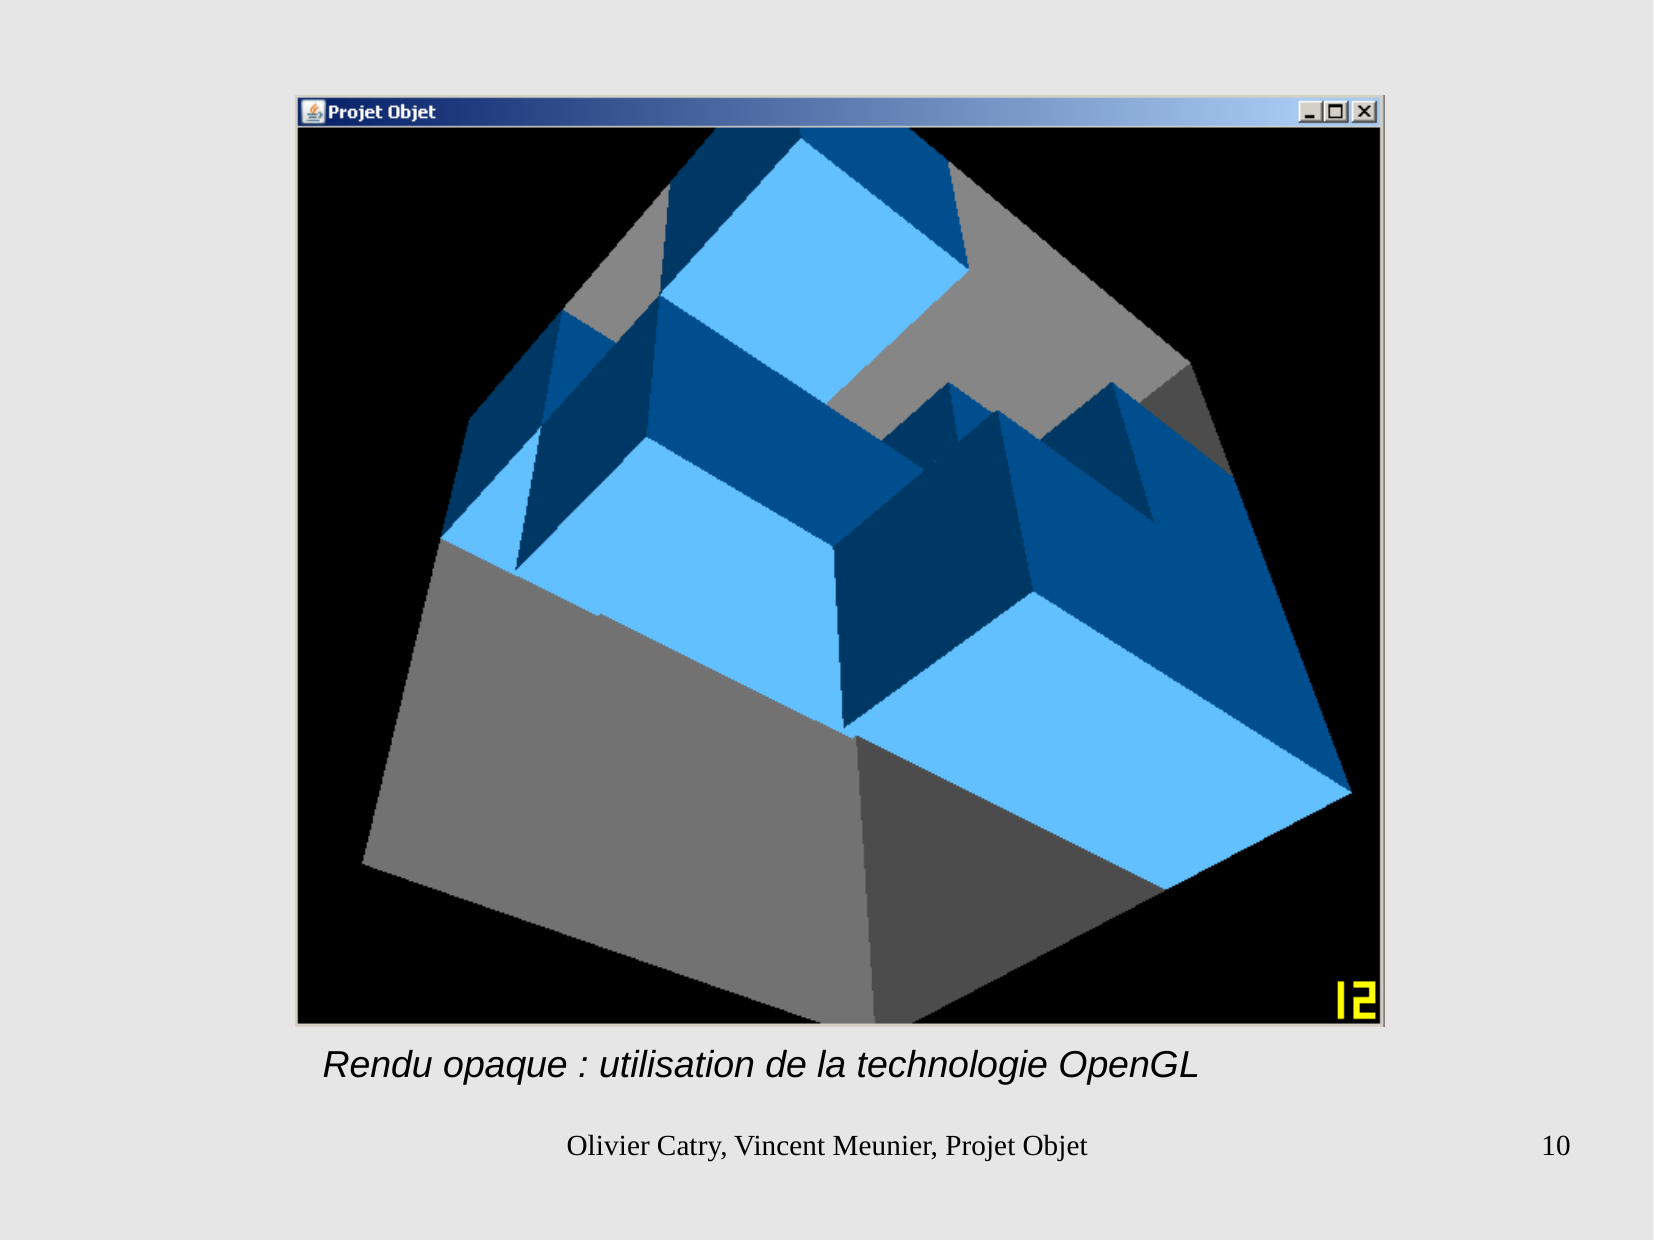

Rendu opaque : utilisation de la technologie OpenGL
Olivier Catry, Vincent Meunier, Projet Objet
10